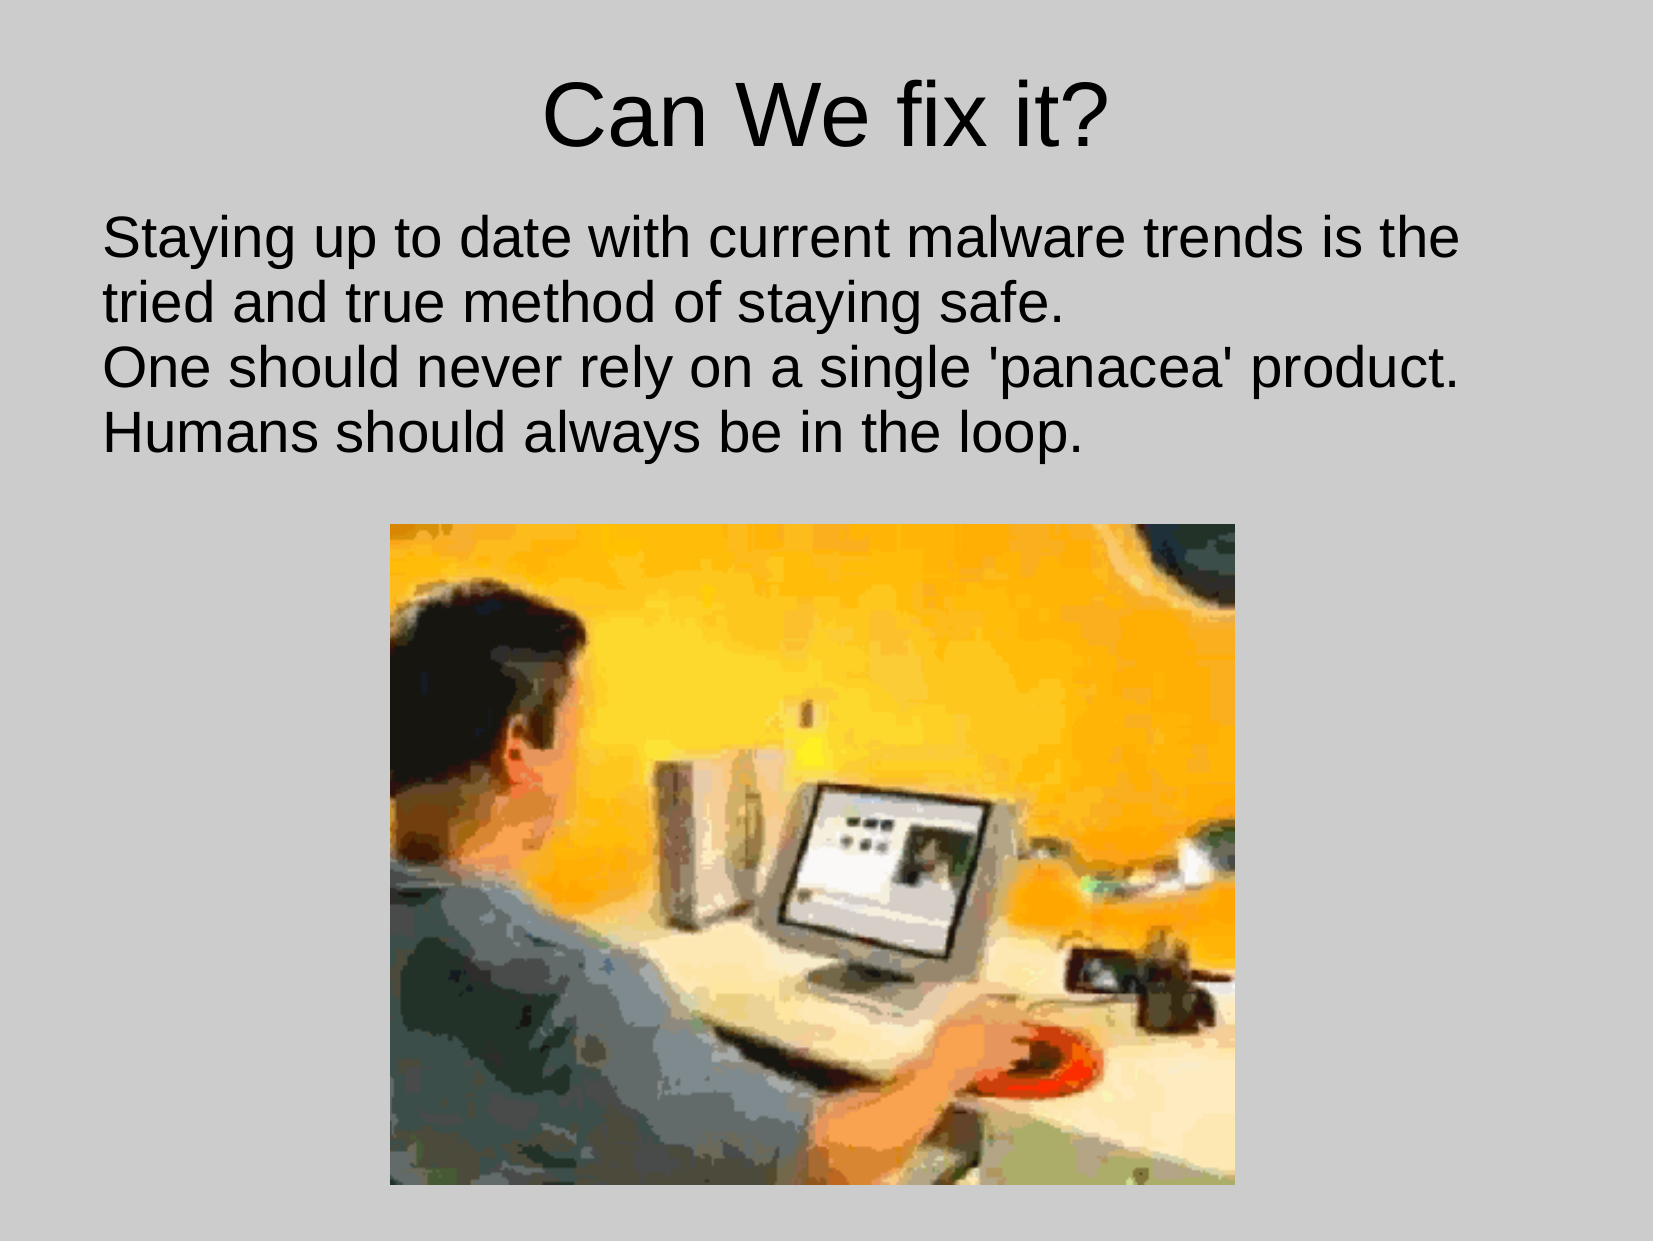

# Can We fix it?
Staying up to date with current malware trends is the tried and true method of staying safe.
One should never rely on a single 'panacea' product. Humans should always be in the loop.